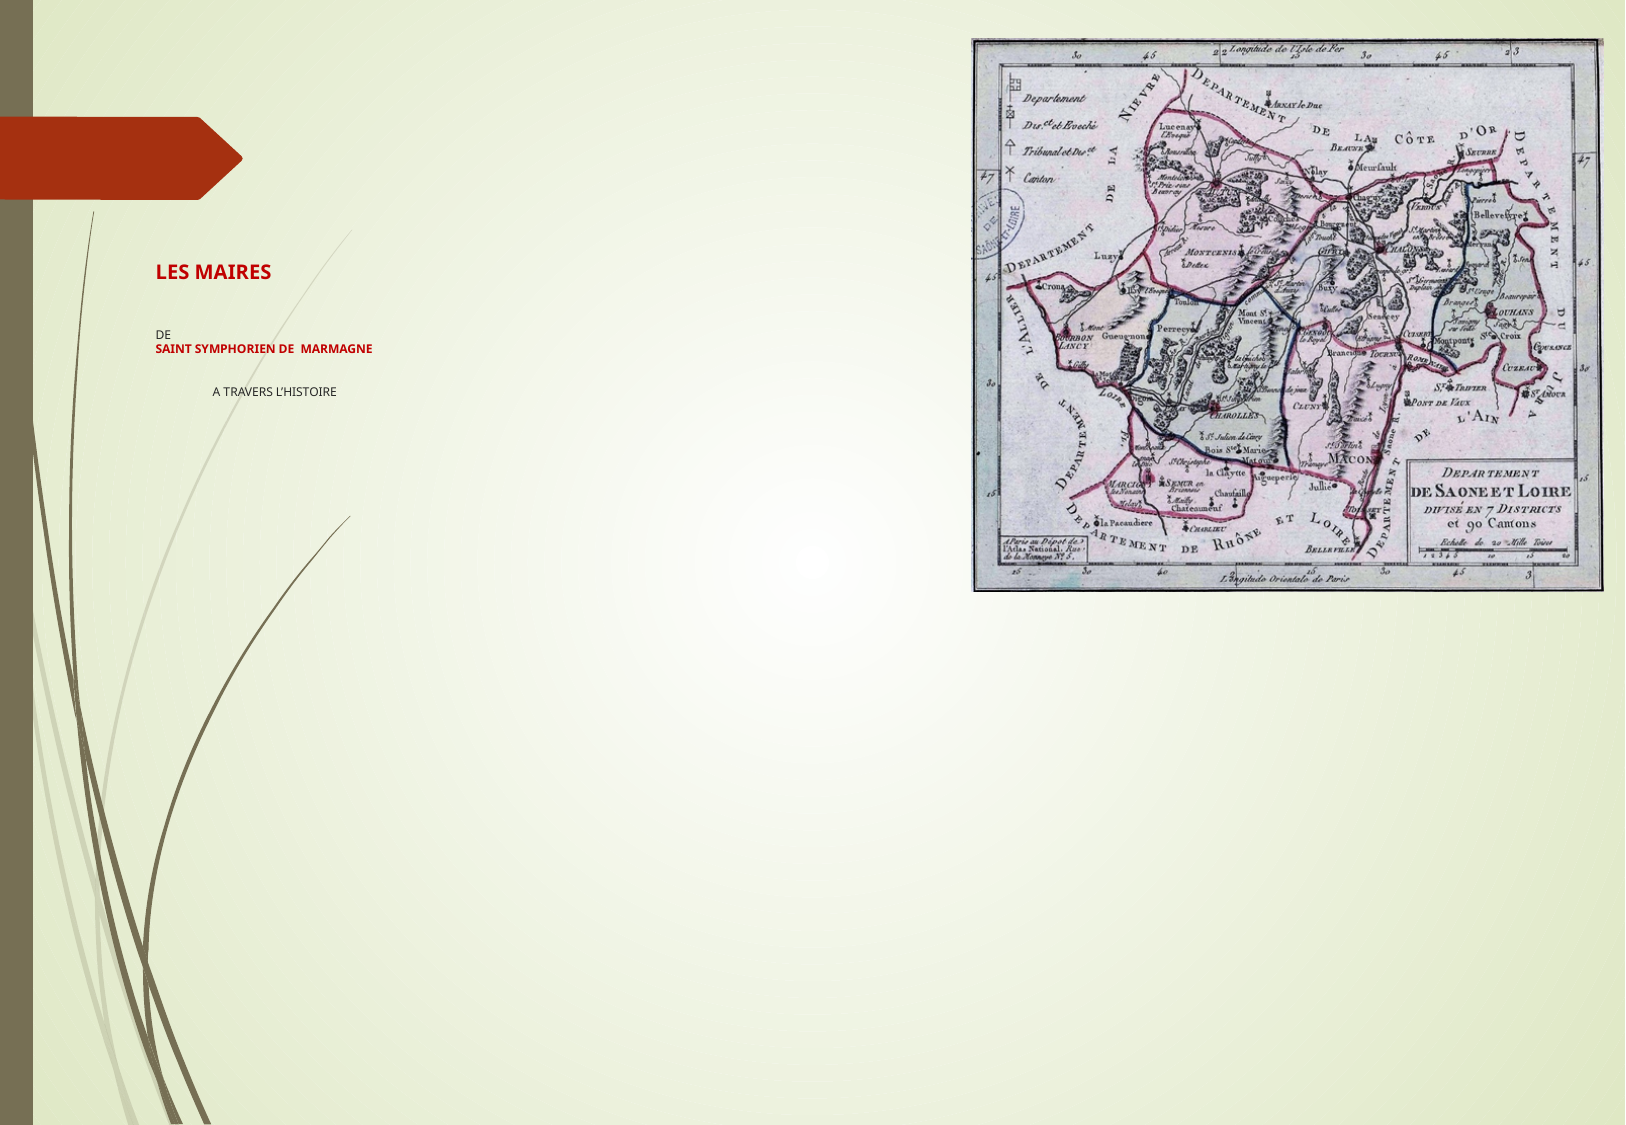

# LES MAIRES DE SAINT SYMPHORIEN DE MARMAGNE A TRAVERS L’HISTOIRE